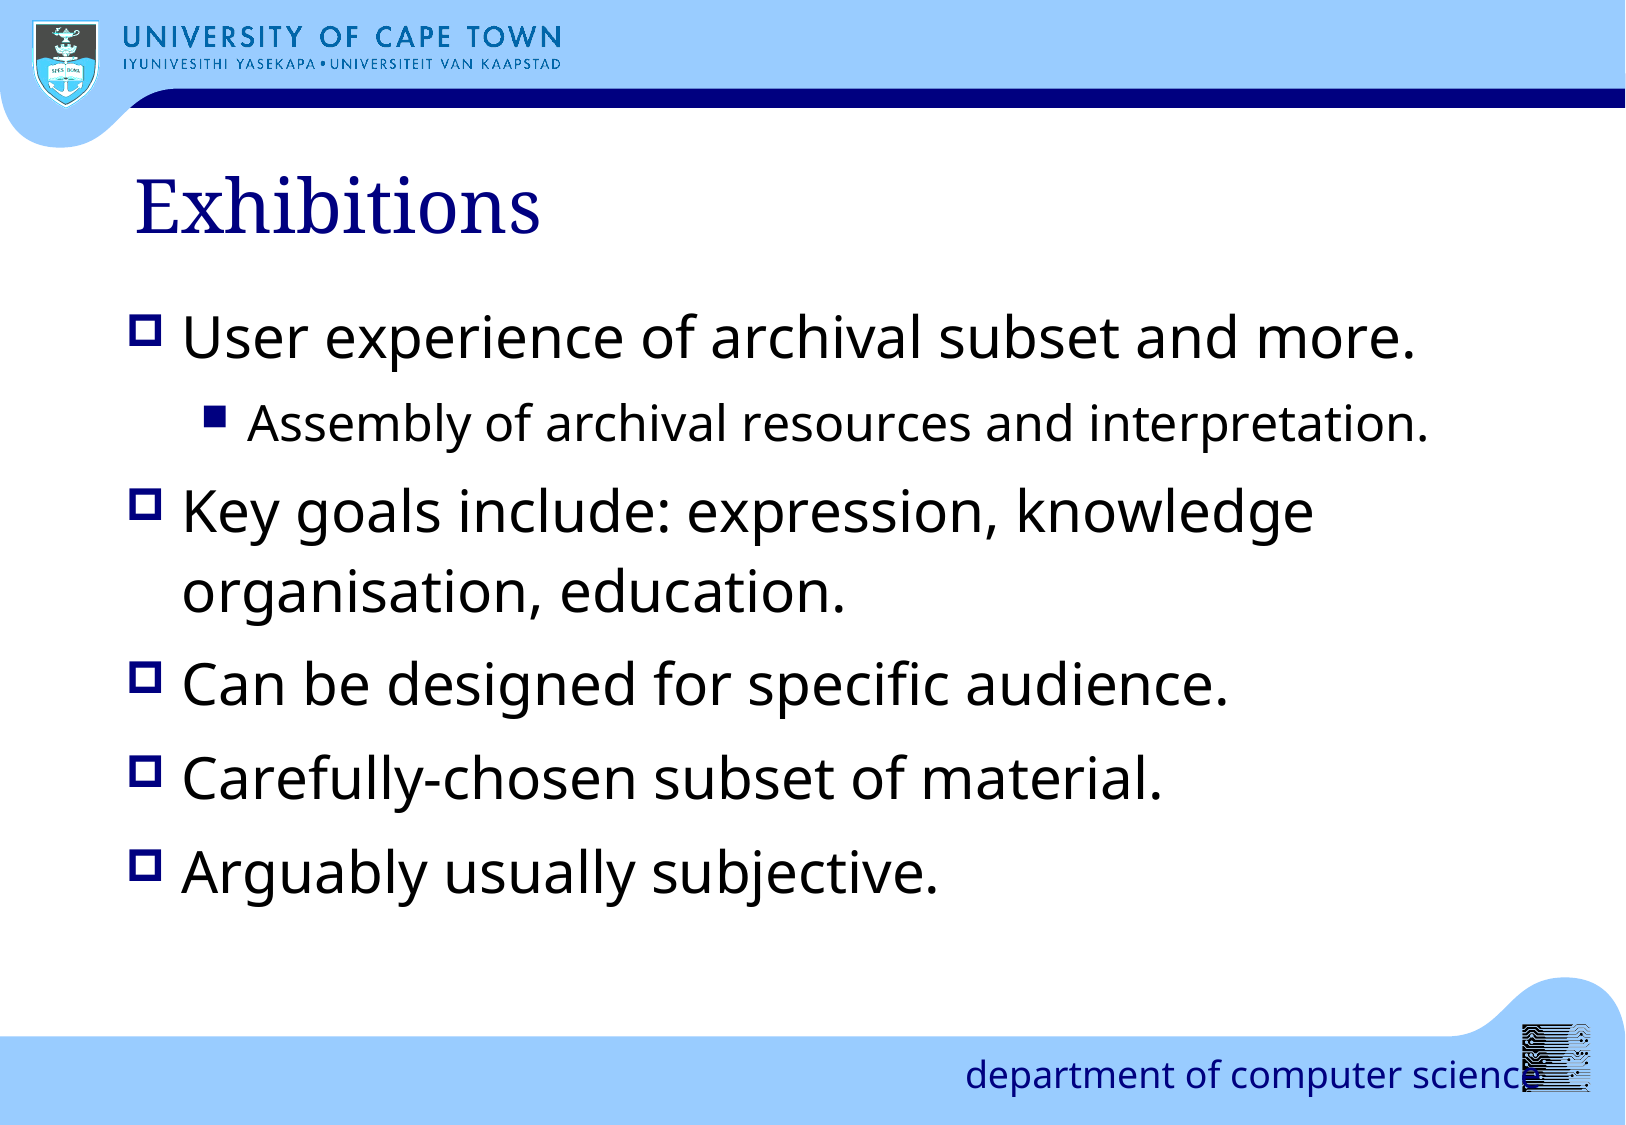

# Exhibitions
User experience of archival subset and more.
Assembly of archival resources and interpretation.
Key goals include: expression, knowledge organisation, education.
Can be designed for specific audience.
Carefully-chosen subset of material.
Arguably usually subjective.